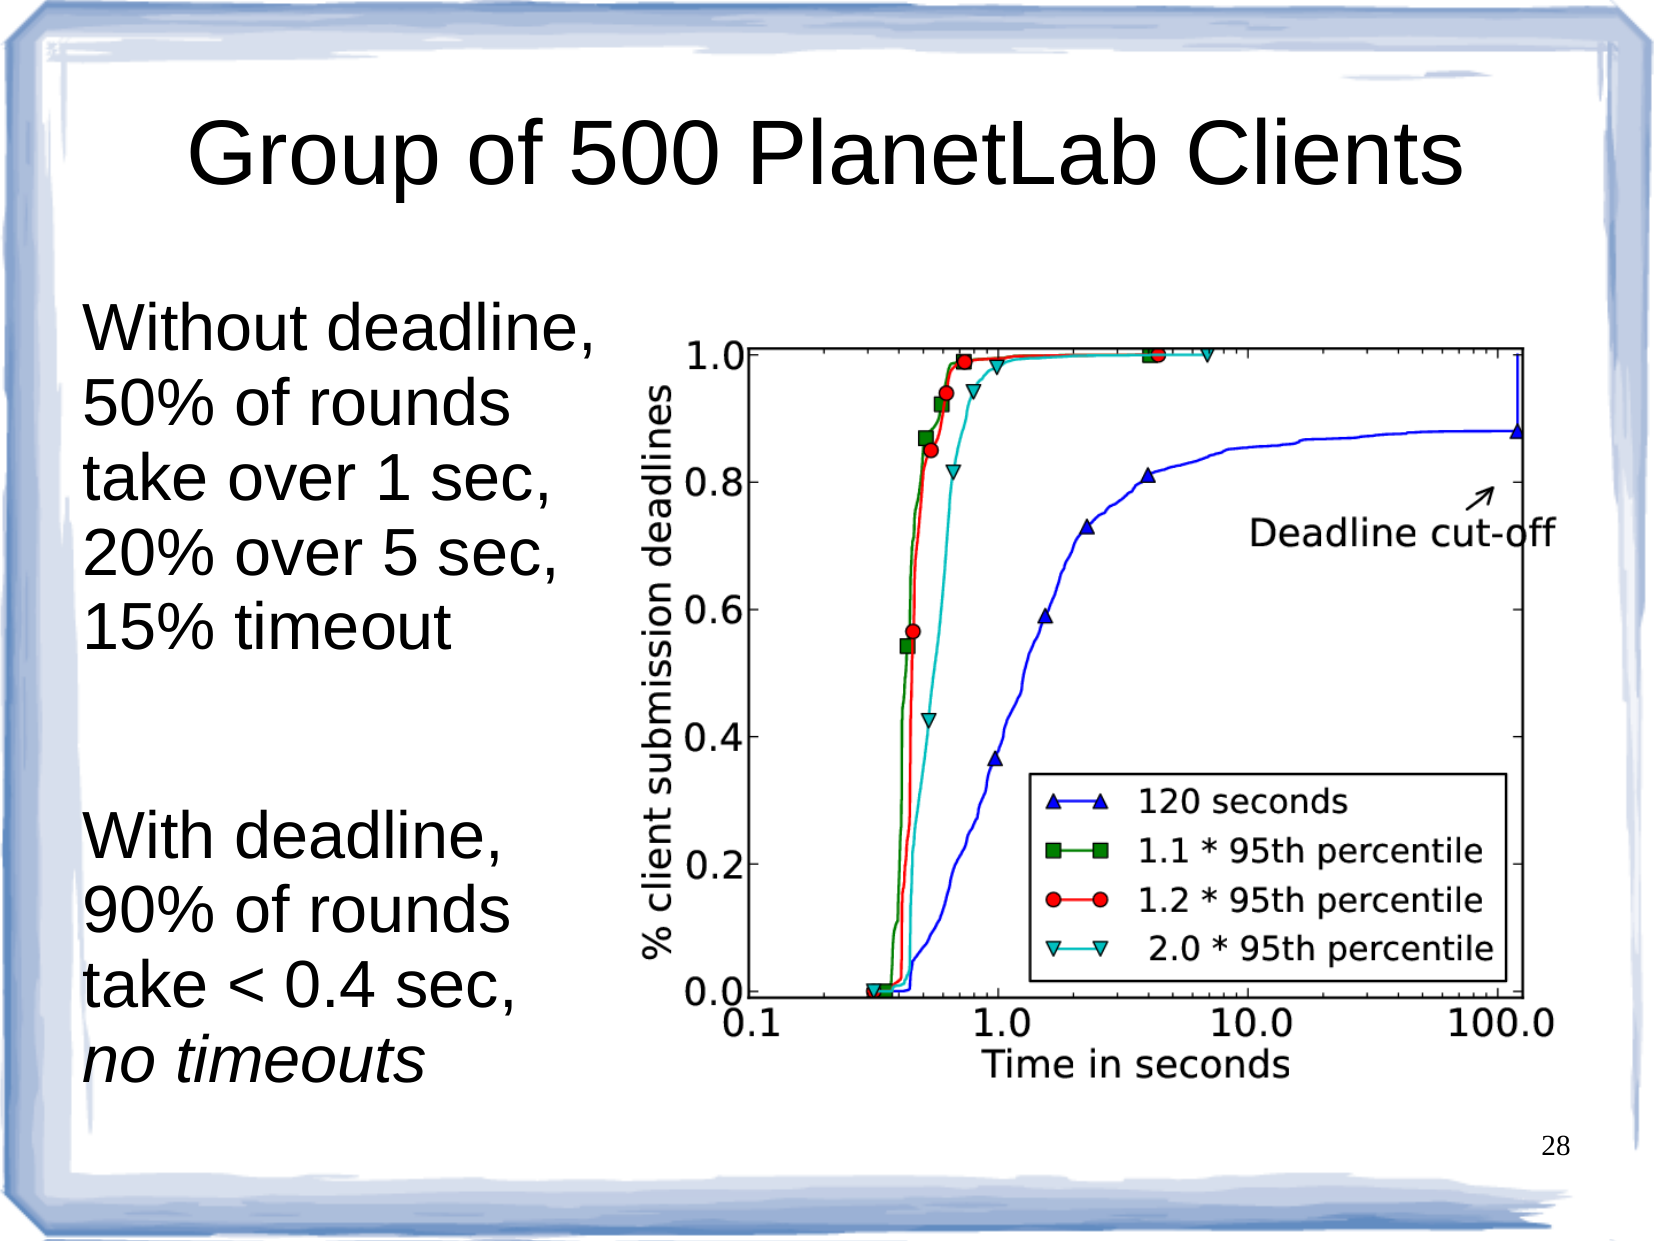

# Group of 500 PlanetLab Clients
Without deadline,
50% of rounds
take over 1 sec,
20% over 5 sec,
15% timeout
With deadline,
90% of rounds
take < 0.4 sec,
no timeouts
28